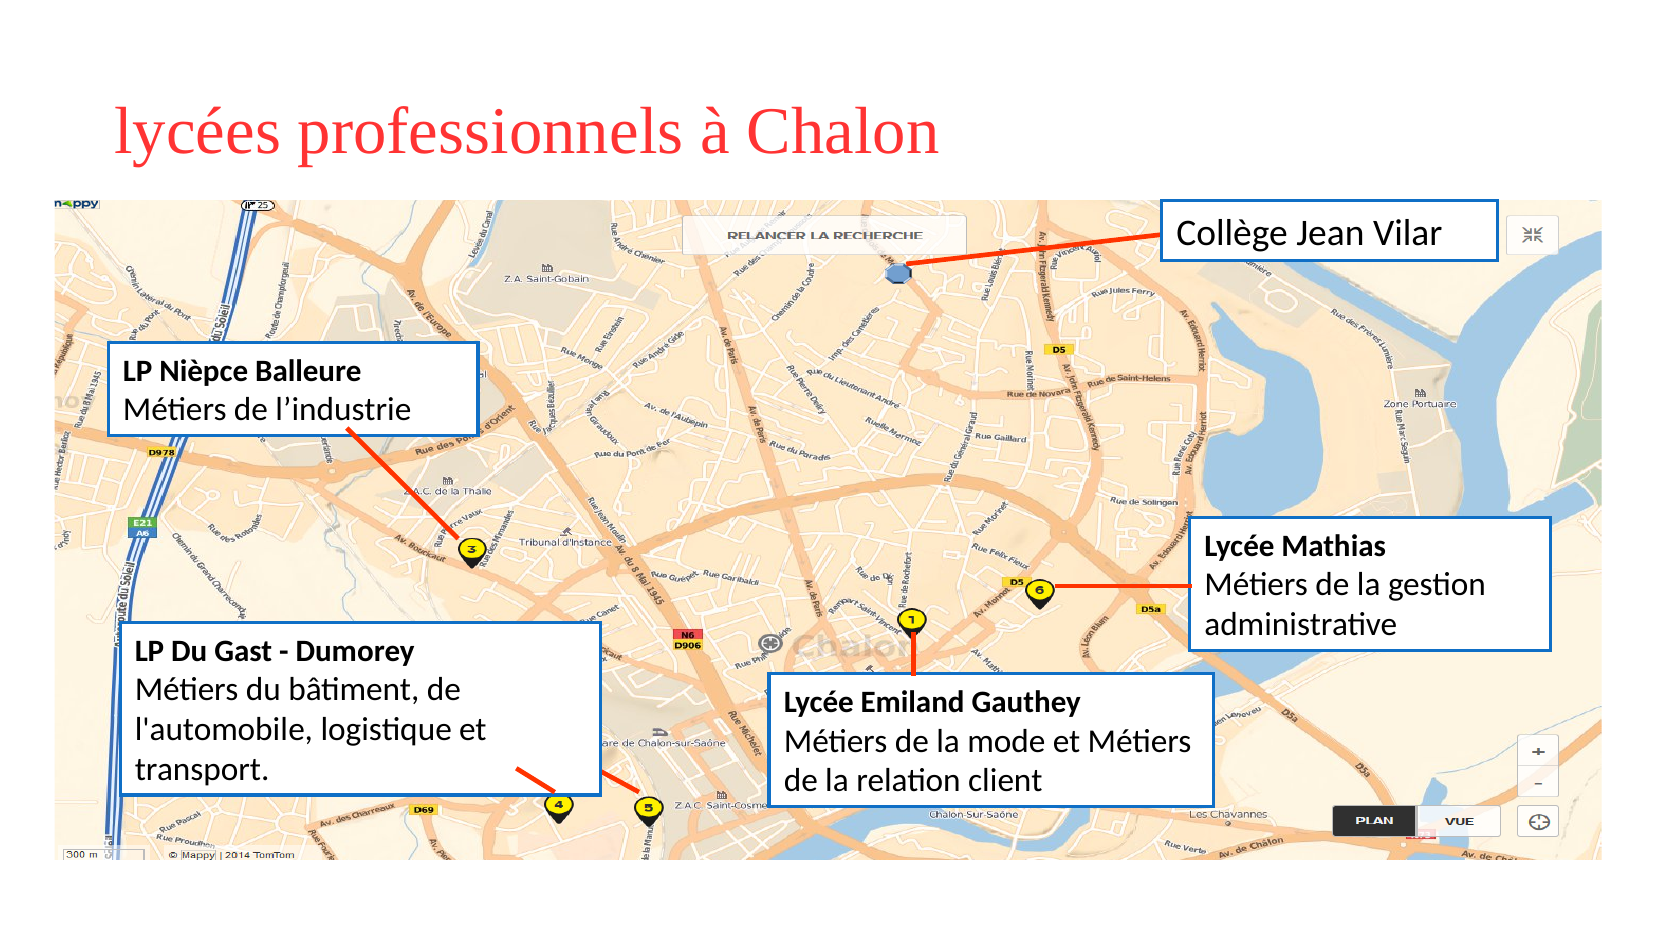

lycées professionnels à Chalon
Collège Jean Vilar
LP Nièpce Balleure
Métiers de l’industrie
Lycée Mathias
Métiers de la gestion administrative
LP Du Gast - Dumorey
Métiers du bâtiment, de l'automobile, logistique et transport.
Lycée Emiland Gauthey
Métiers de la mode et Métiers de la relation client